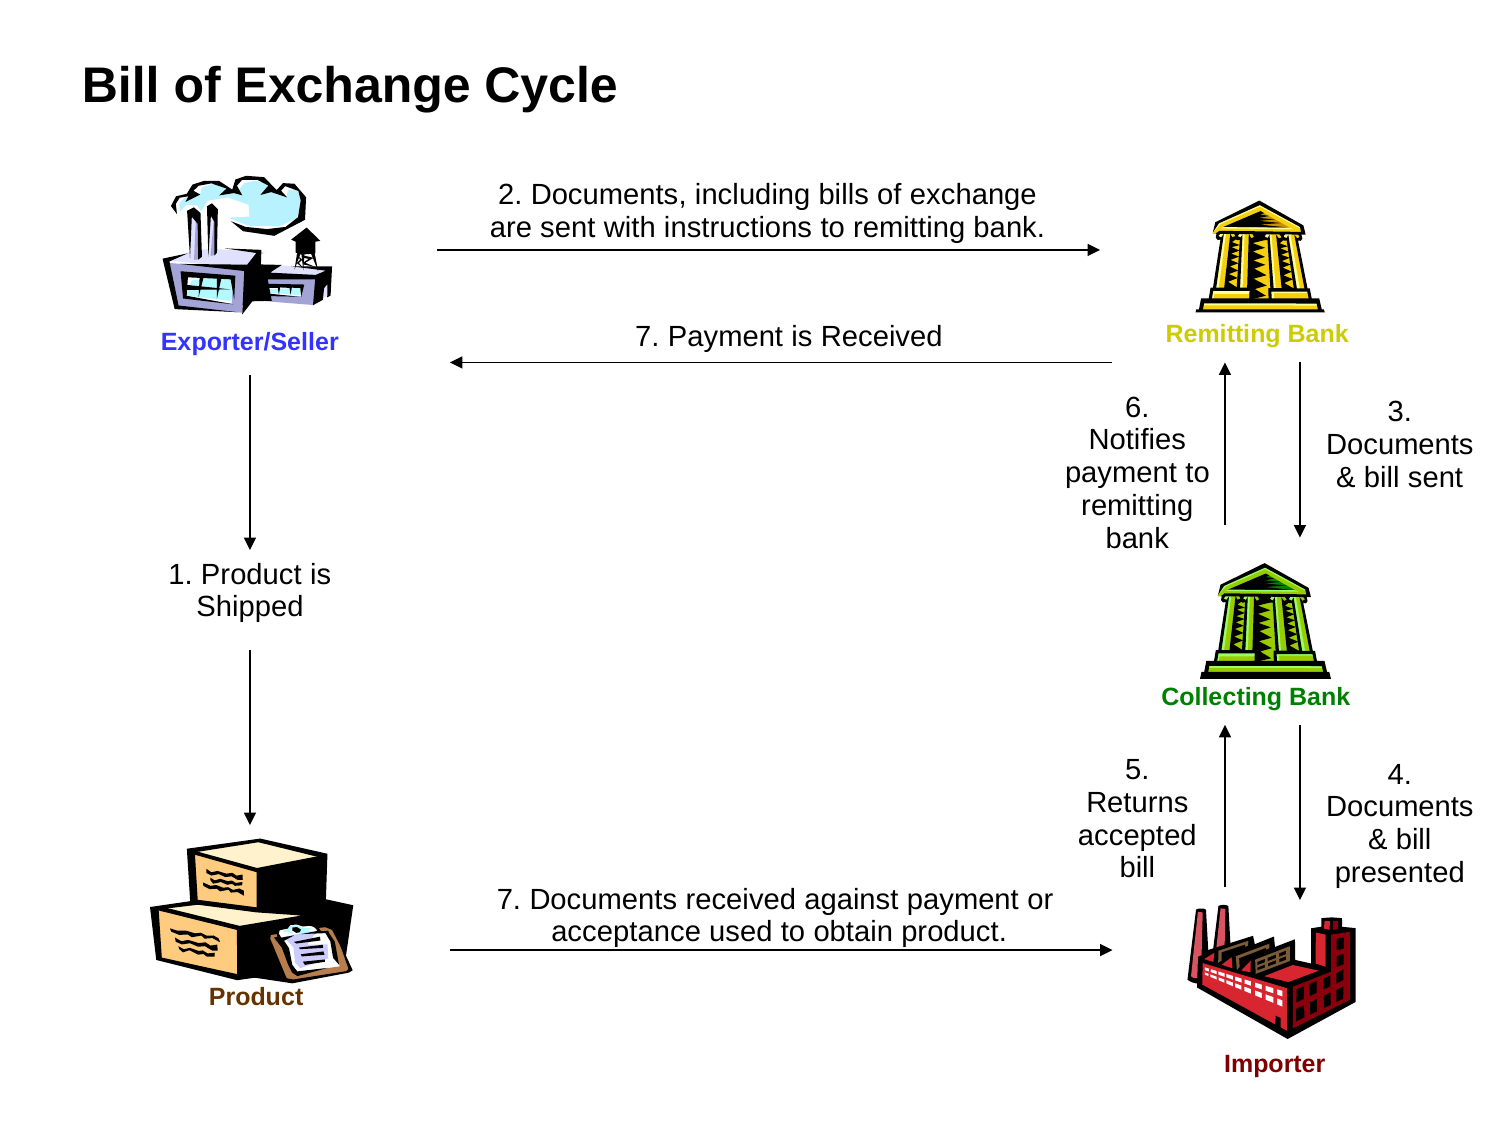

Bill of Exchange Cycle
2. Documents, including bills of exchange
are sent with instructions to remitting bank.
Remitting Bank
7. Payment is Received
Exporter/Seller
6.
Notifies payment to remitting bank
3.
Documents & bill sent
1. Product is Shipped
Collecting Bank
5.
Returns accepted bill
4. Documents & bill presented
7. Documents received against payment or
acceptance used to obtain product.
Importer
Product